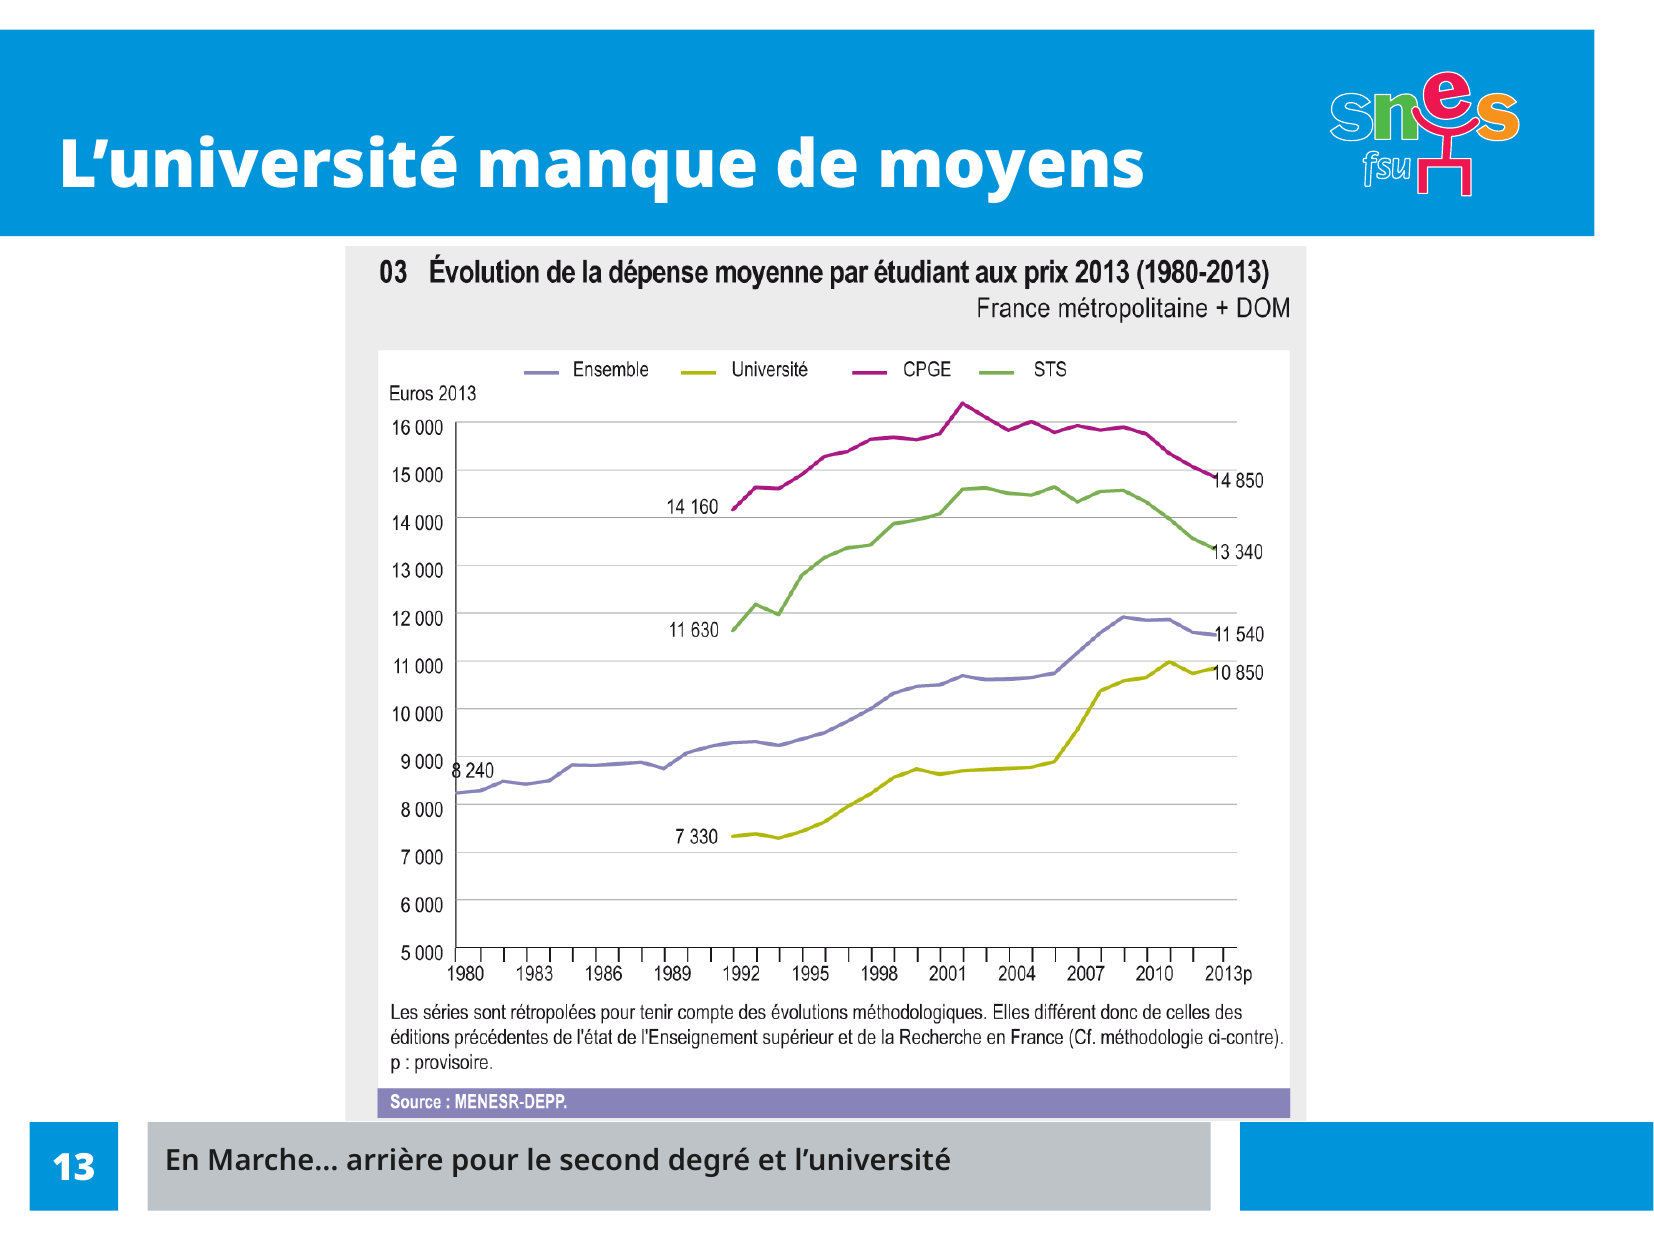

# L’université manque de moyens
13
En Marche… arrière pour le second degré et l’université